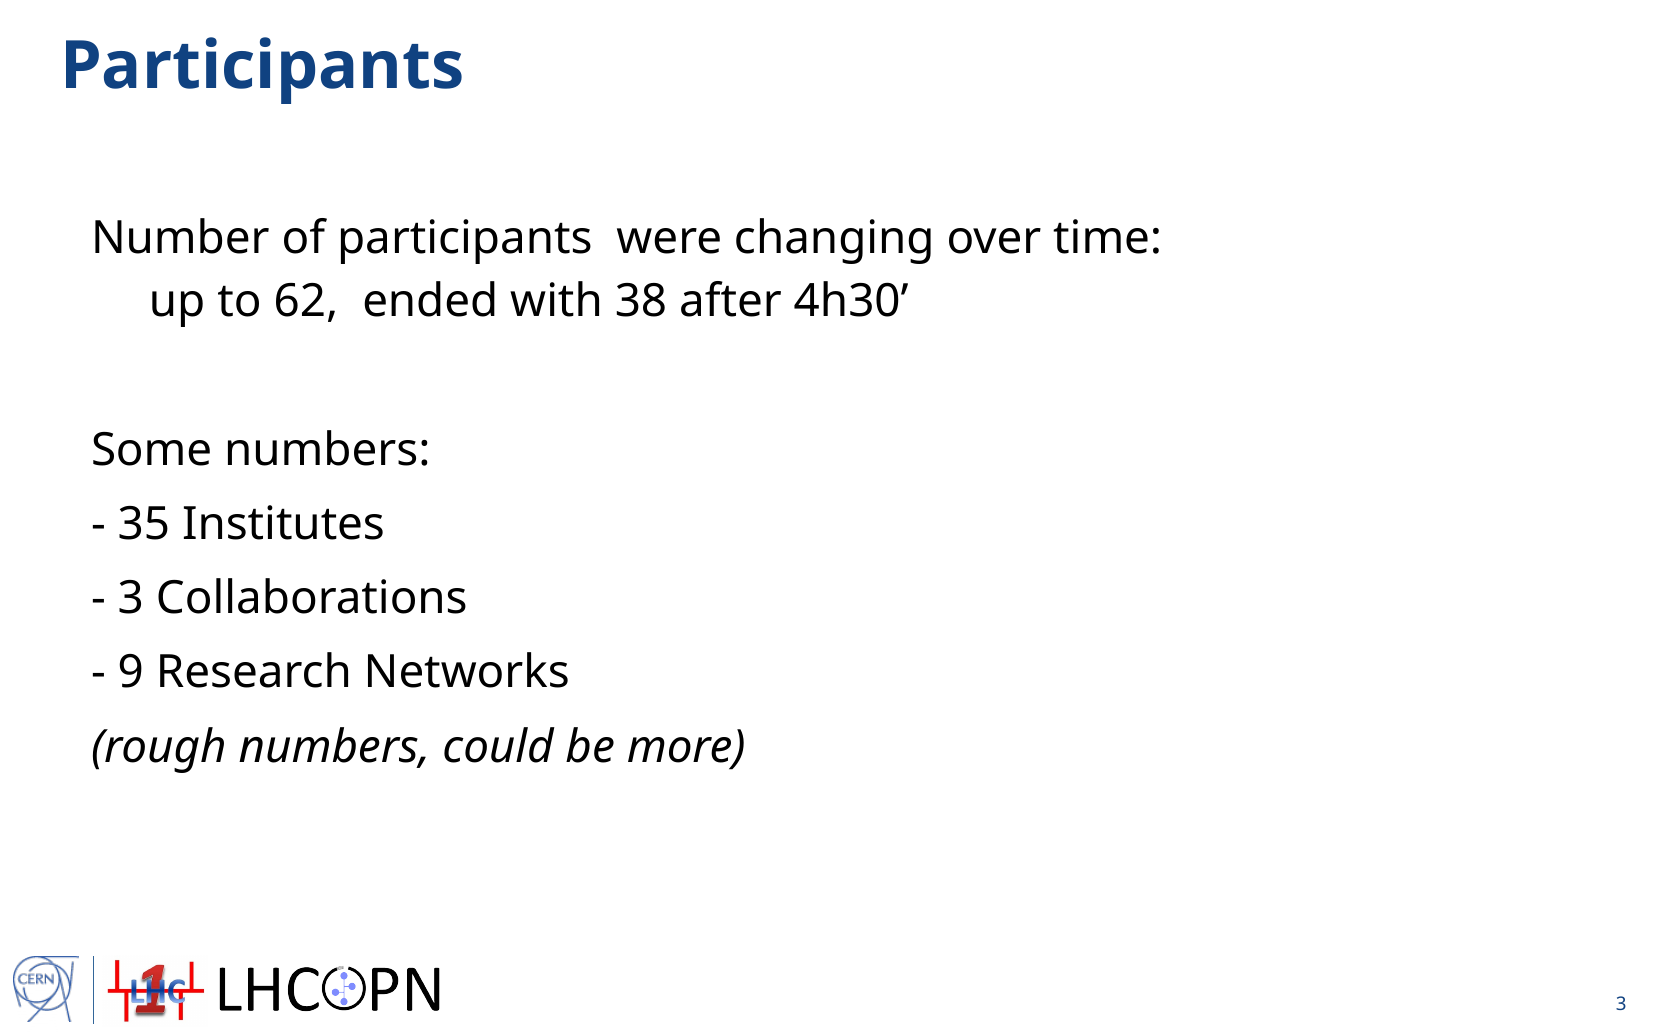

# Participants
Number of participants were changing over time:
up to 62, ended with 38 after 4h30’
Some numbers:
- 35 Institutes
- 3 Collaborations
- 9 Research Networks
(rough numbers, could be more)